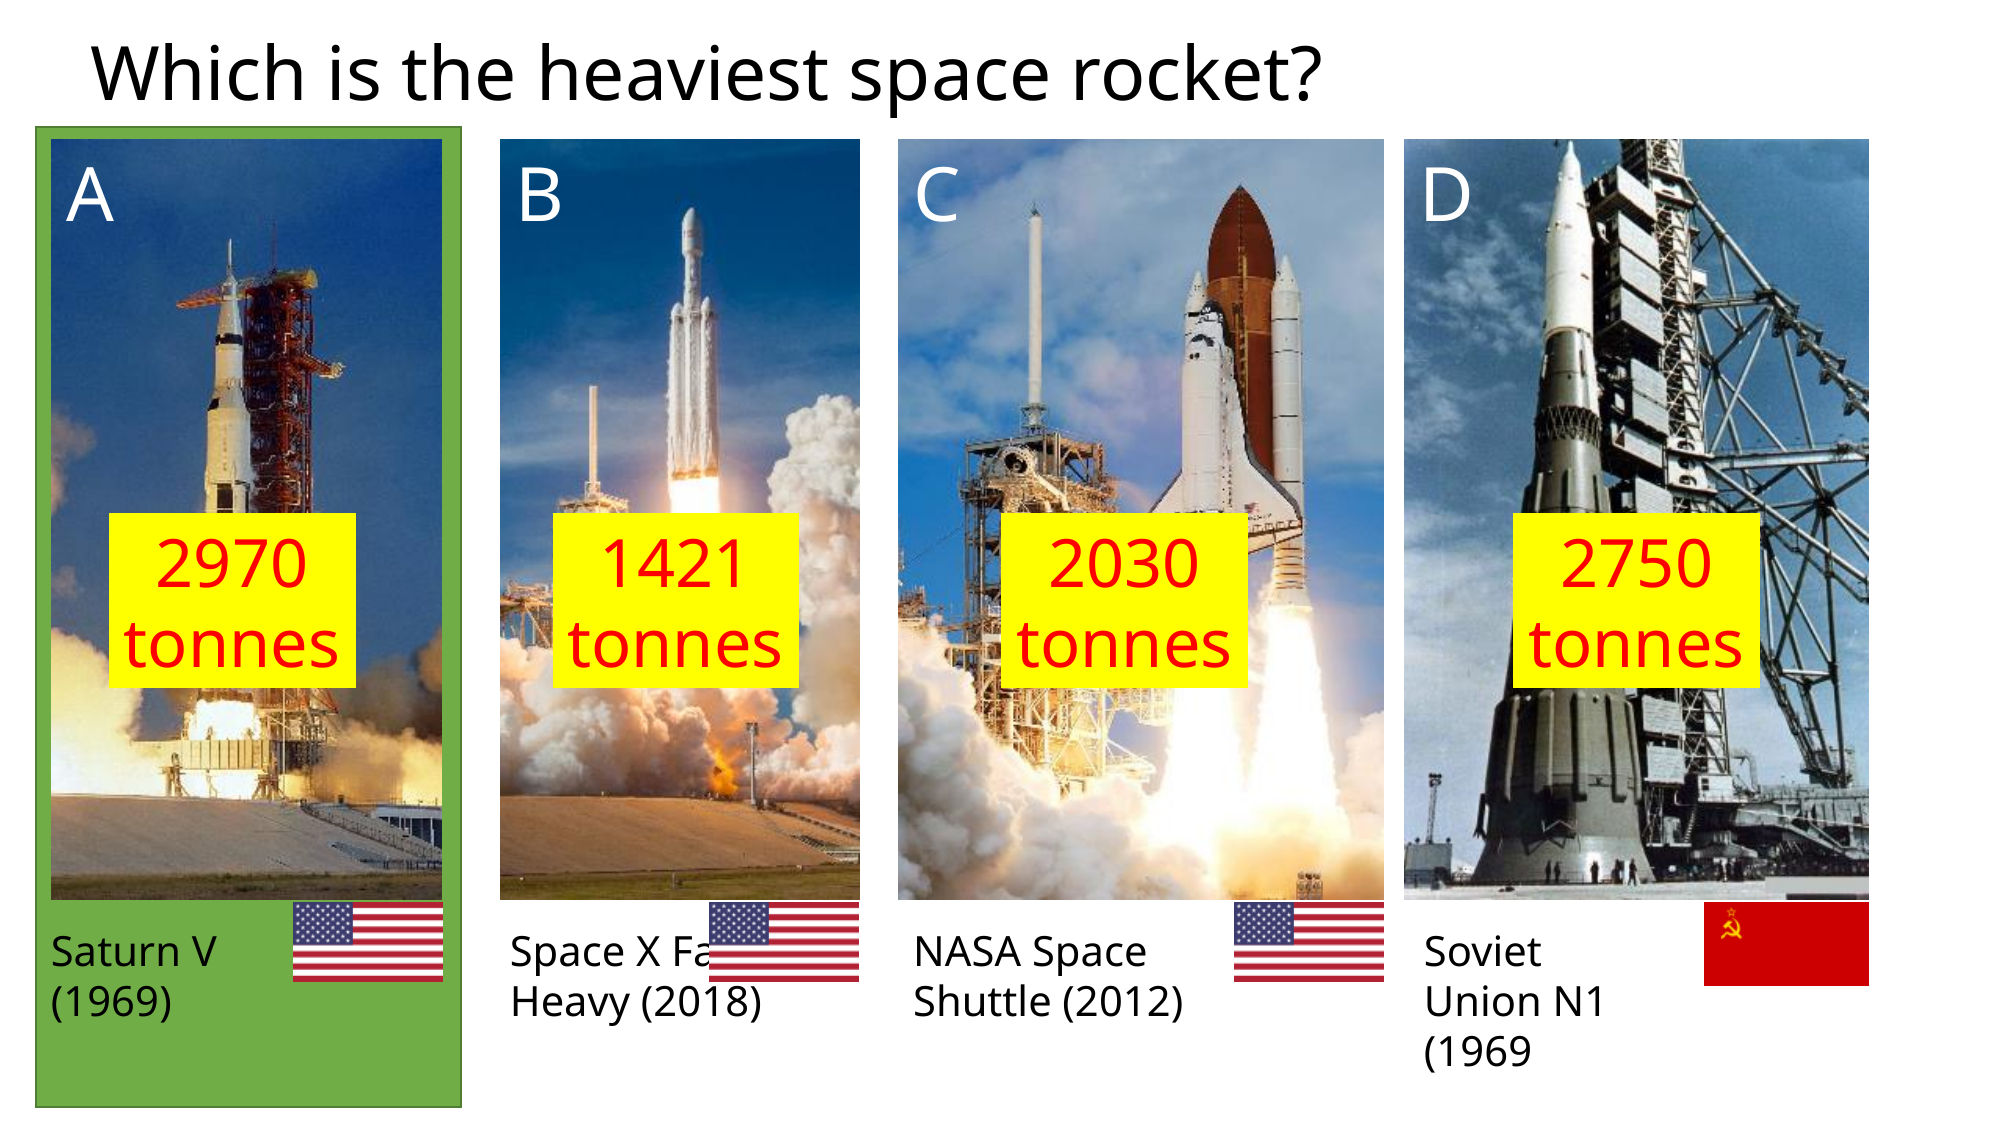

Which is the heaviest space rocket?
A
B
C
D
2970
tonnes
1421
tonnes
2030
tonnes
2750
tonnes
Saturn V
(1969)
Space X Falcon Heavy (2018)
NASA Space Shuttle (2012)
Soviet Union N1
(1969